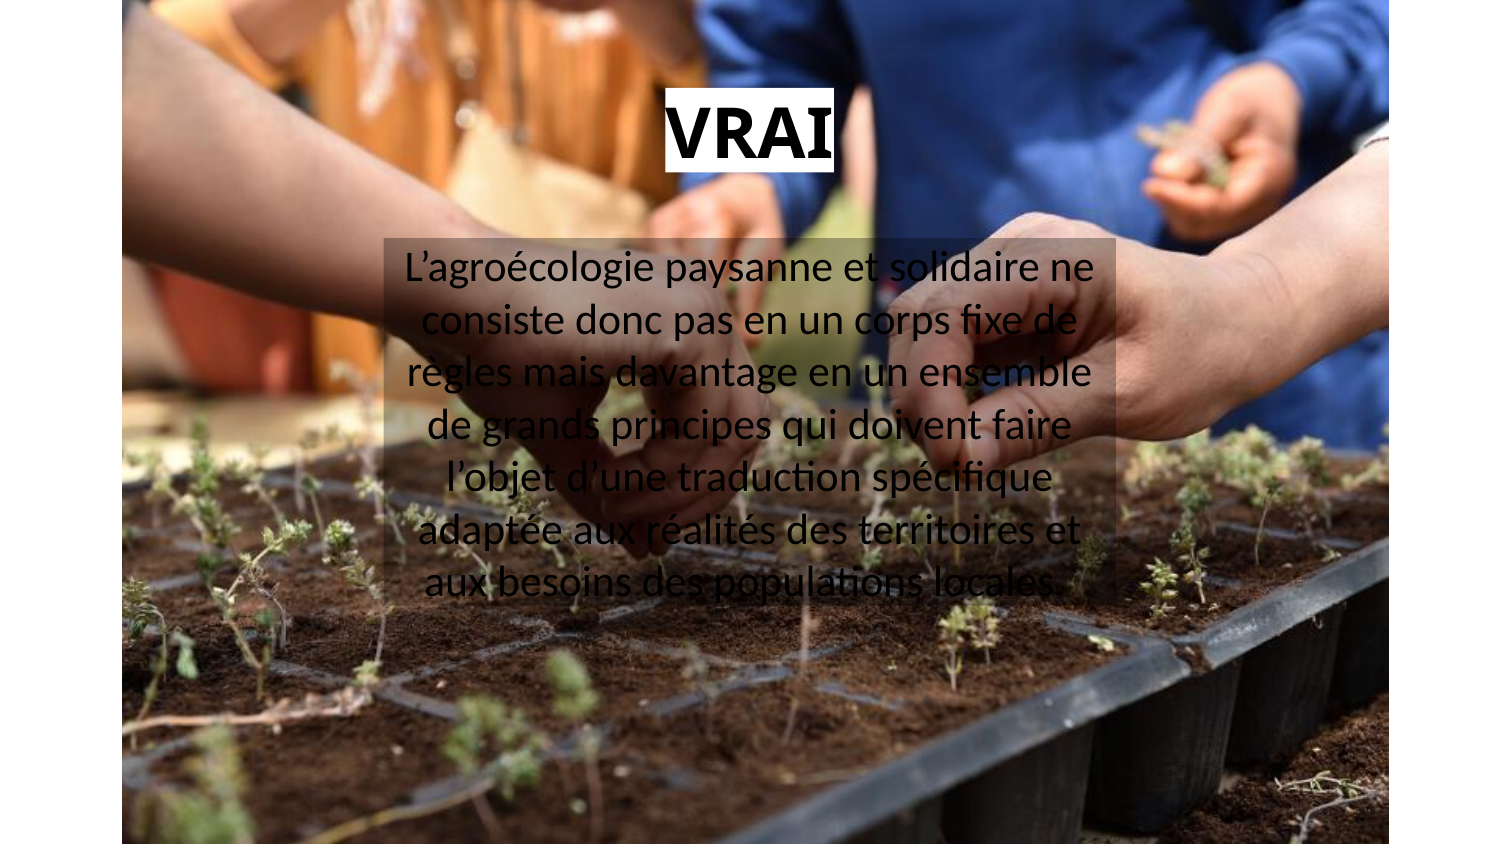

VRAI
L’agroécologie paysanne et solidaire ne consiste donc pas en un corps fixe de règles mais davantage en un ensemble de grands principes qui doivent faire l’objet d’une traduction spécifique adaptée aux réalités des territoires et aux besoins des populations locales.